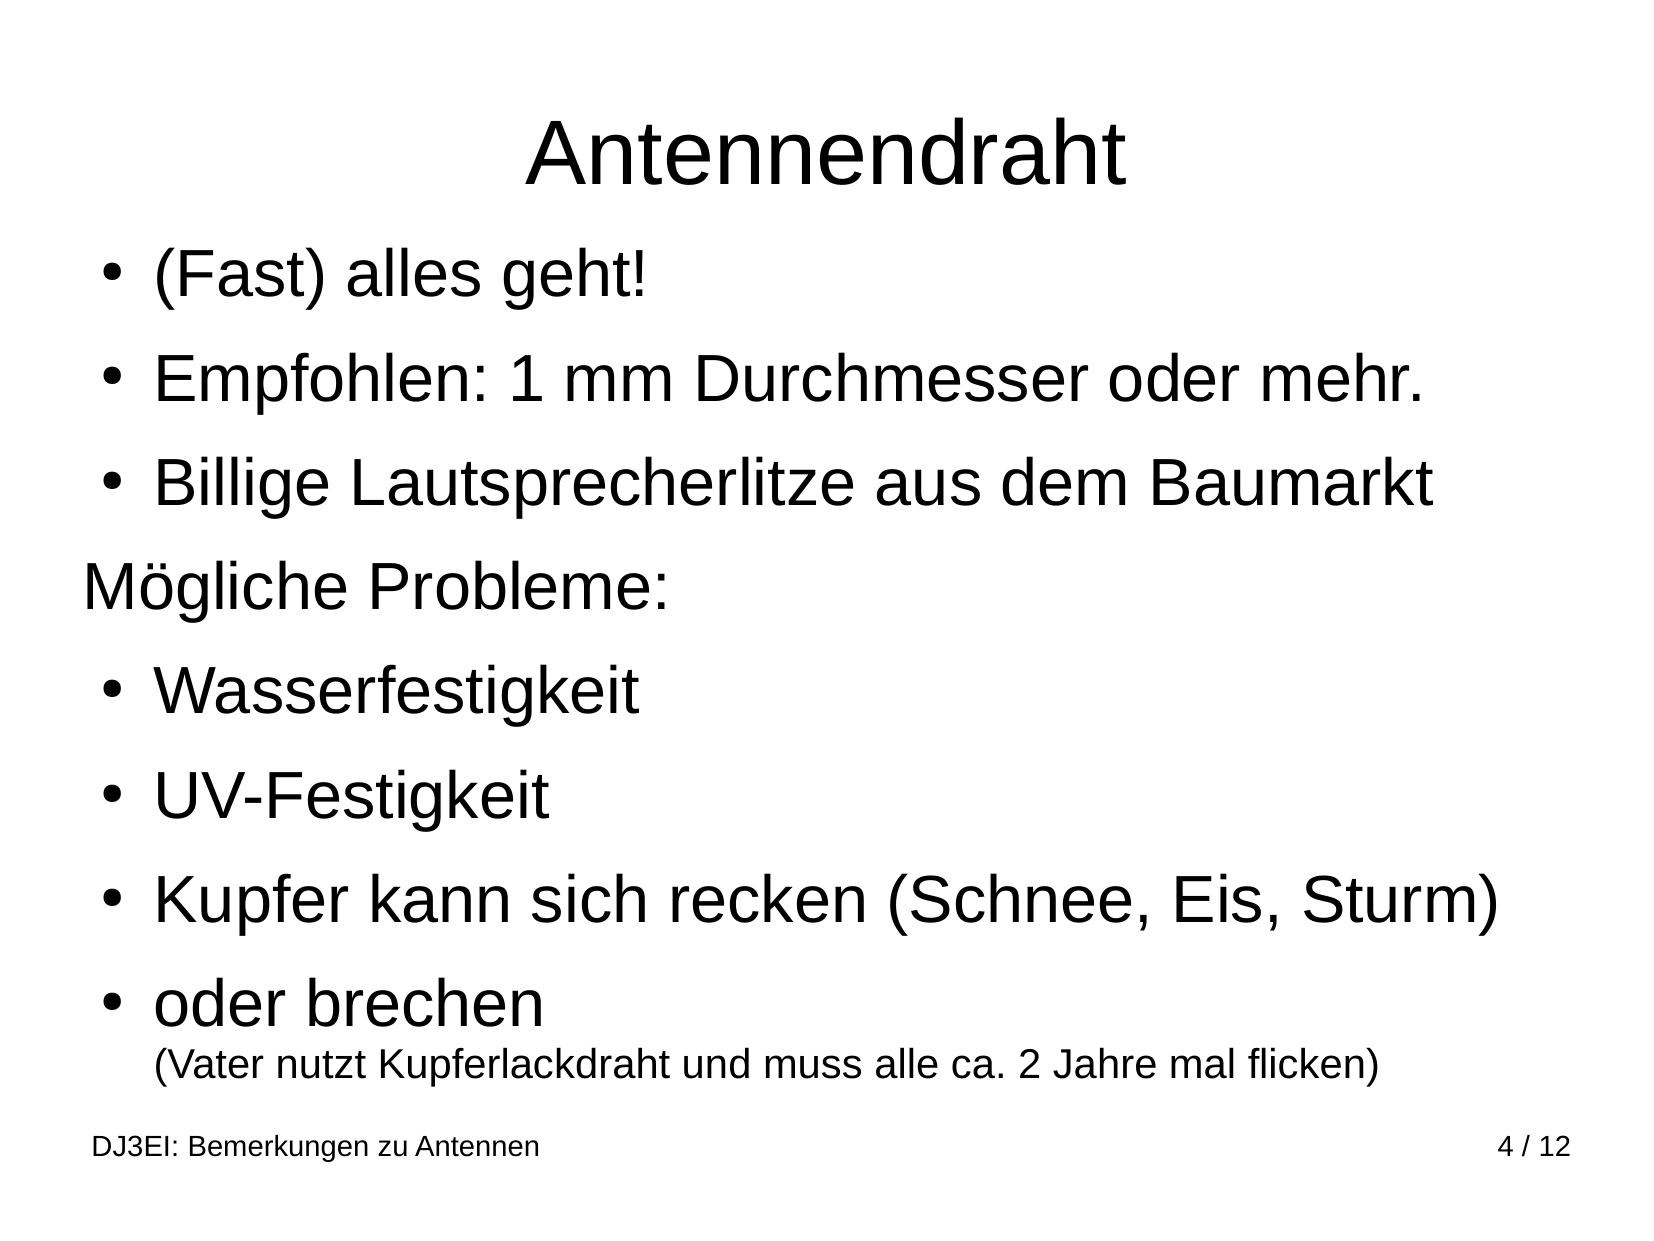

# Antennendraht
(Fast) alles geht!
Empfohlen: 1 mm Durchmesser oder mehr.
Billige Lautsprecherlitze aus dem Baumarkt
Mögliche Probleme:
Wasserfestigkeit
UV-Festigkeit
Kupfer kann sich recken (Schnee, Eis, Sturm)
oder brechen
(Vater nutzt Kupferlackdraht und muss alle ca. 2 Jahre mal flicken)